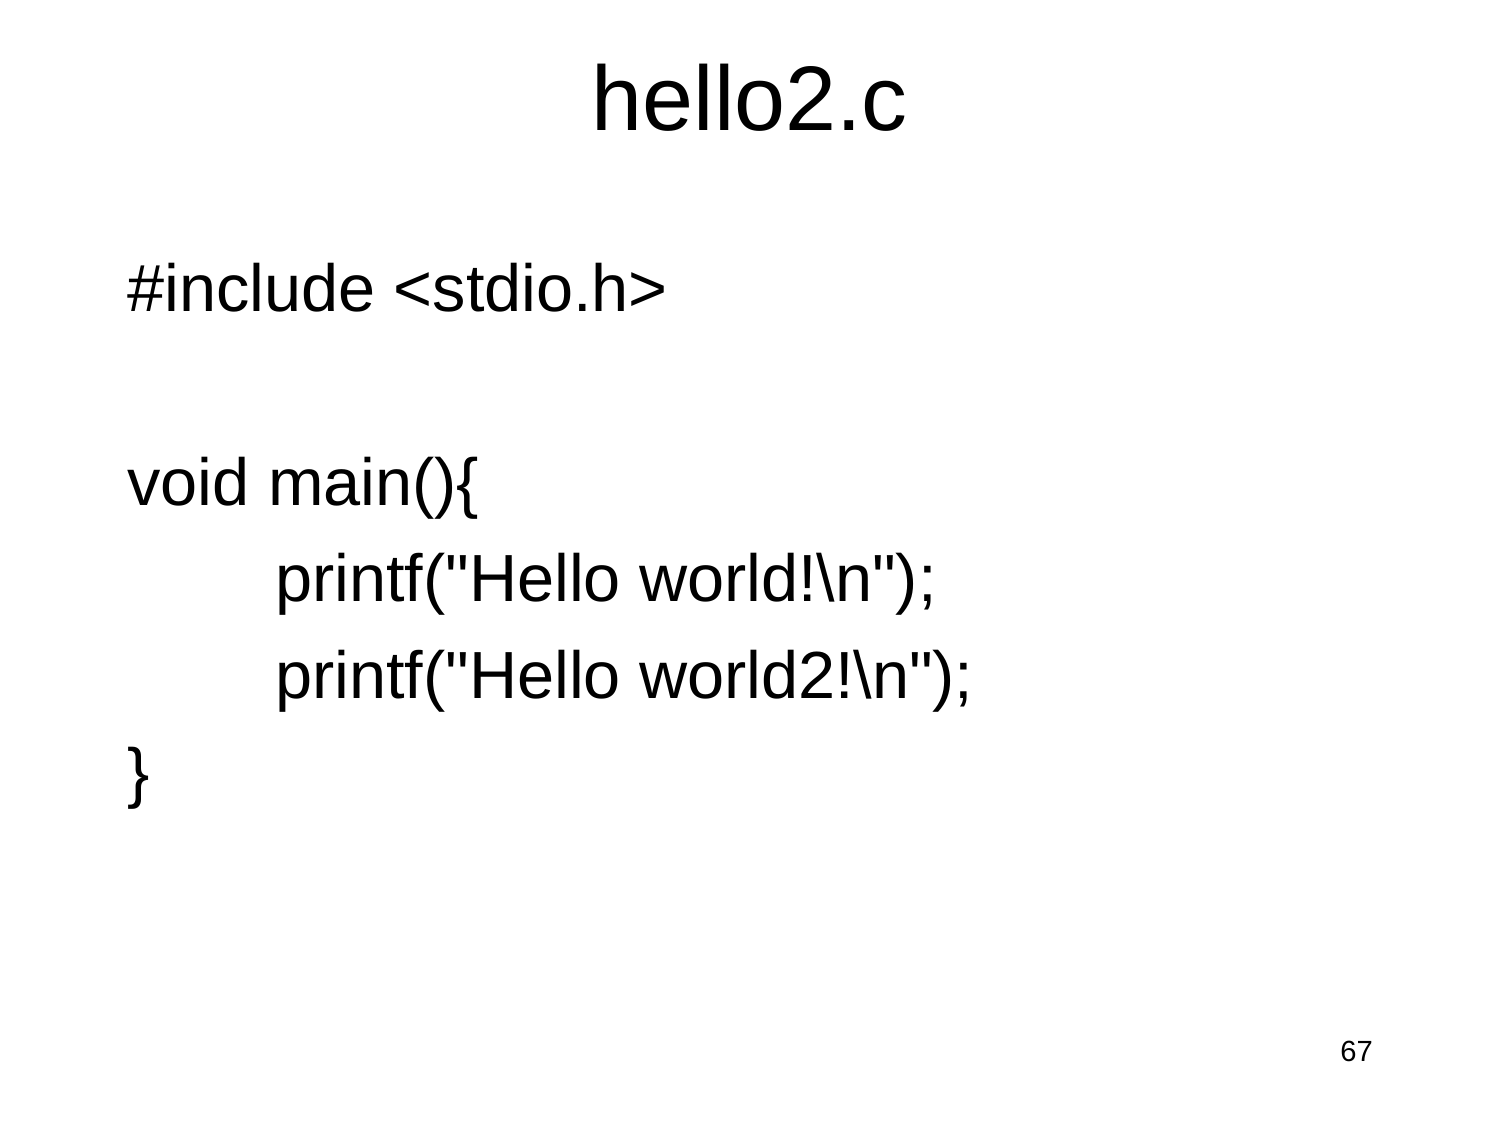

# hello2.c
#include <stdio.h>
void main(){
 printf("Hello world!\n");
 printf("Hello world2!\n");
}